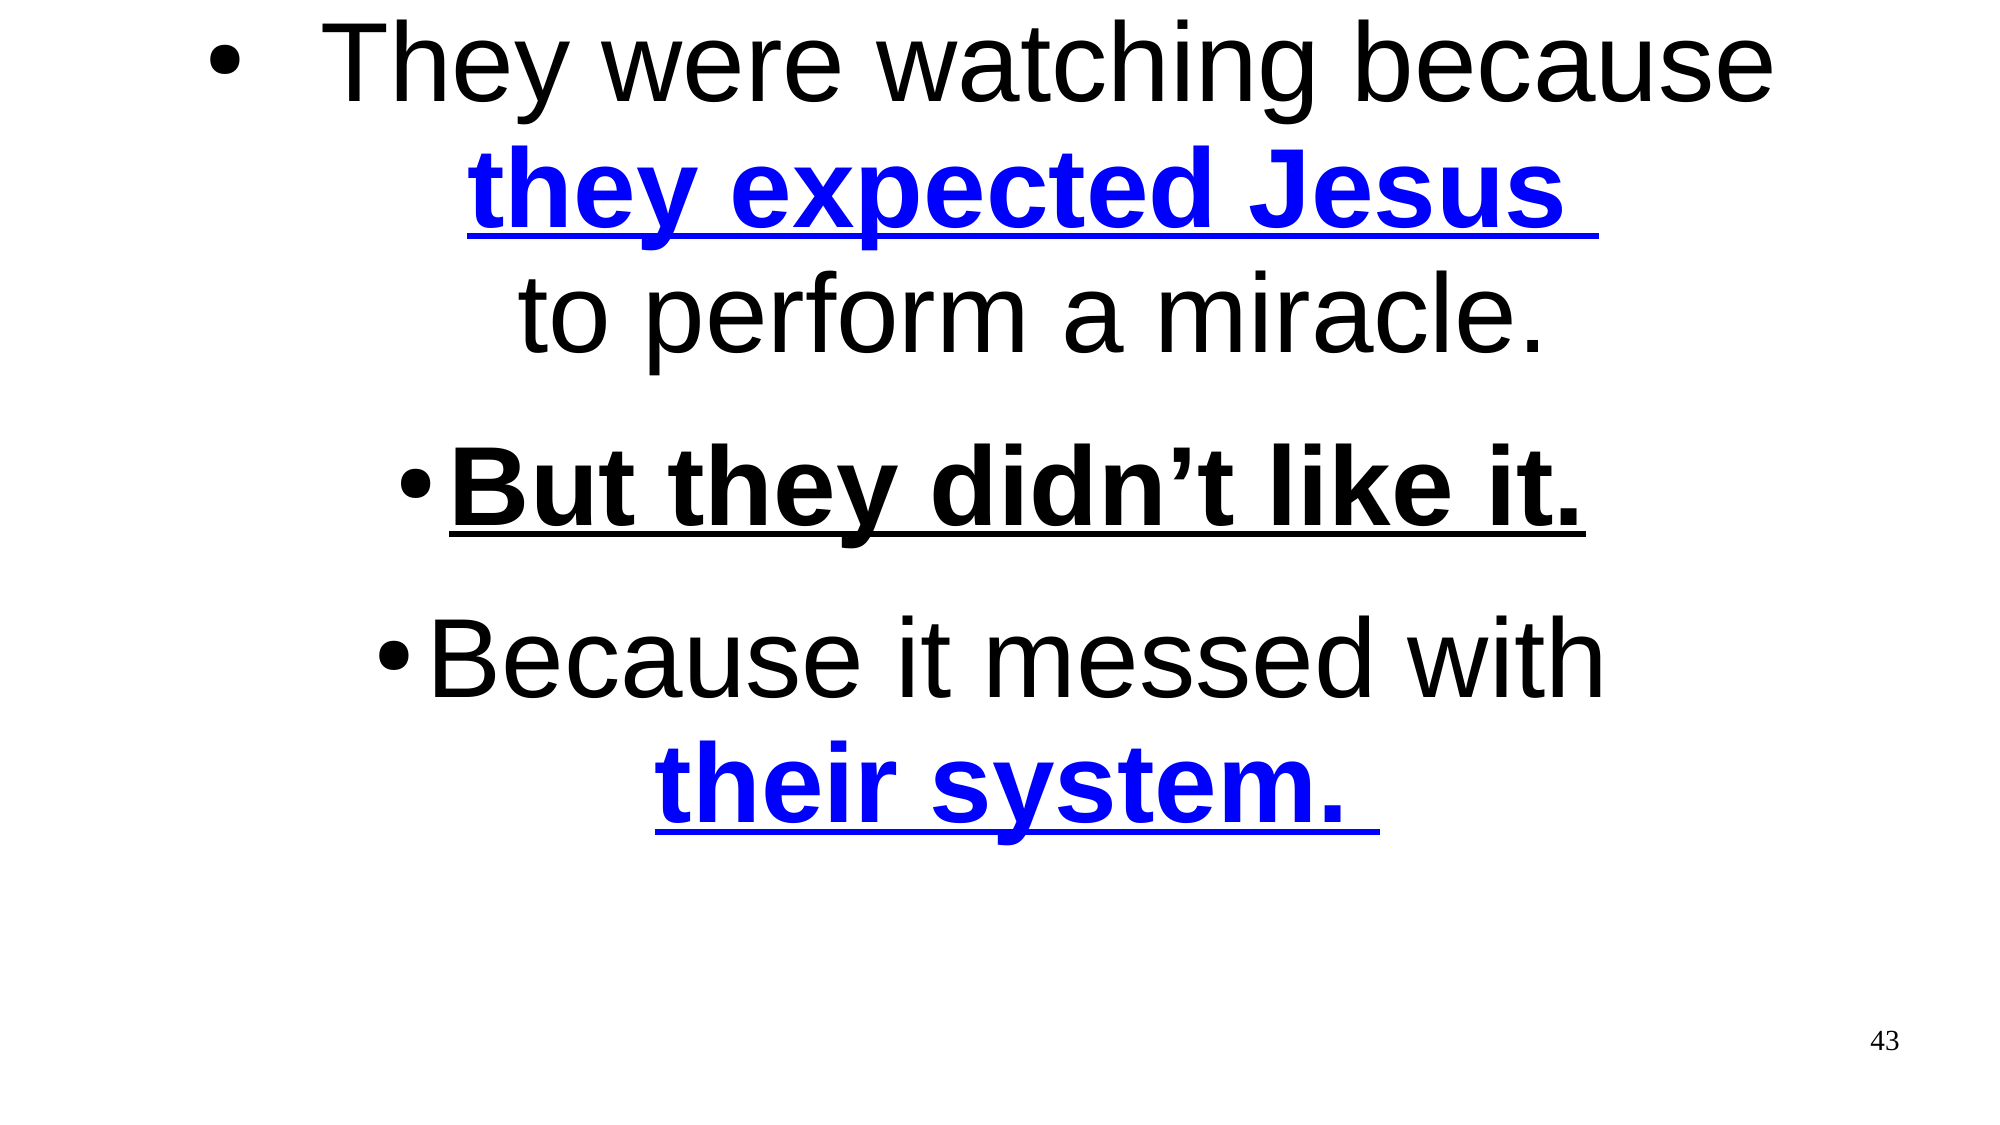

# They were watching because they expected Jesus to perform a miracle.
But they didn’t like it.
Because it messed with
their system.
43